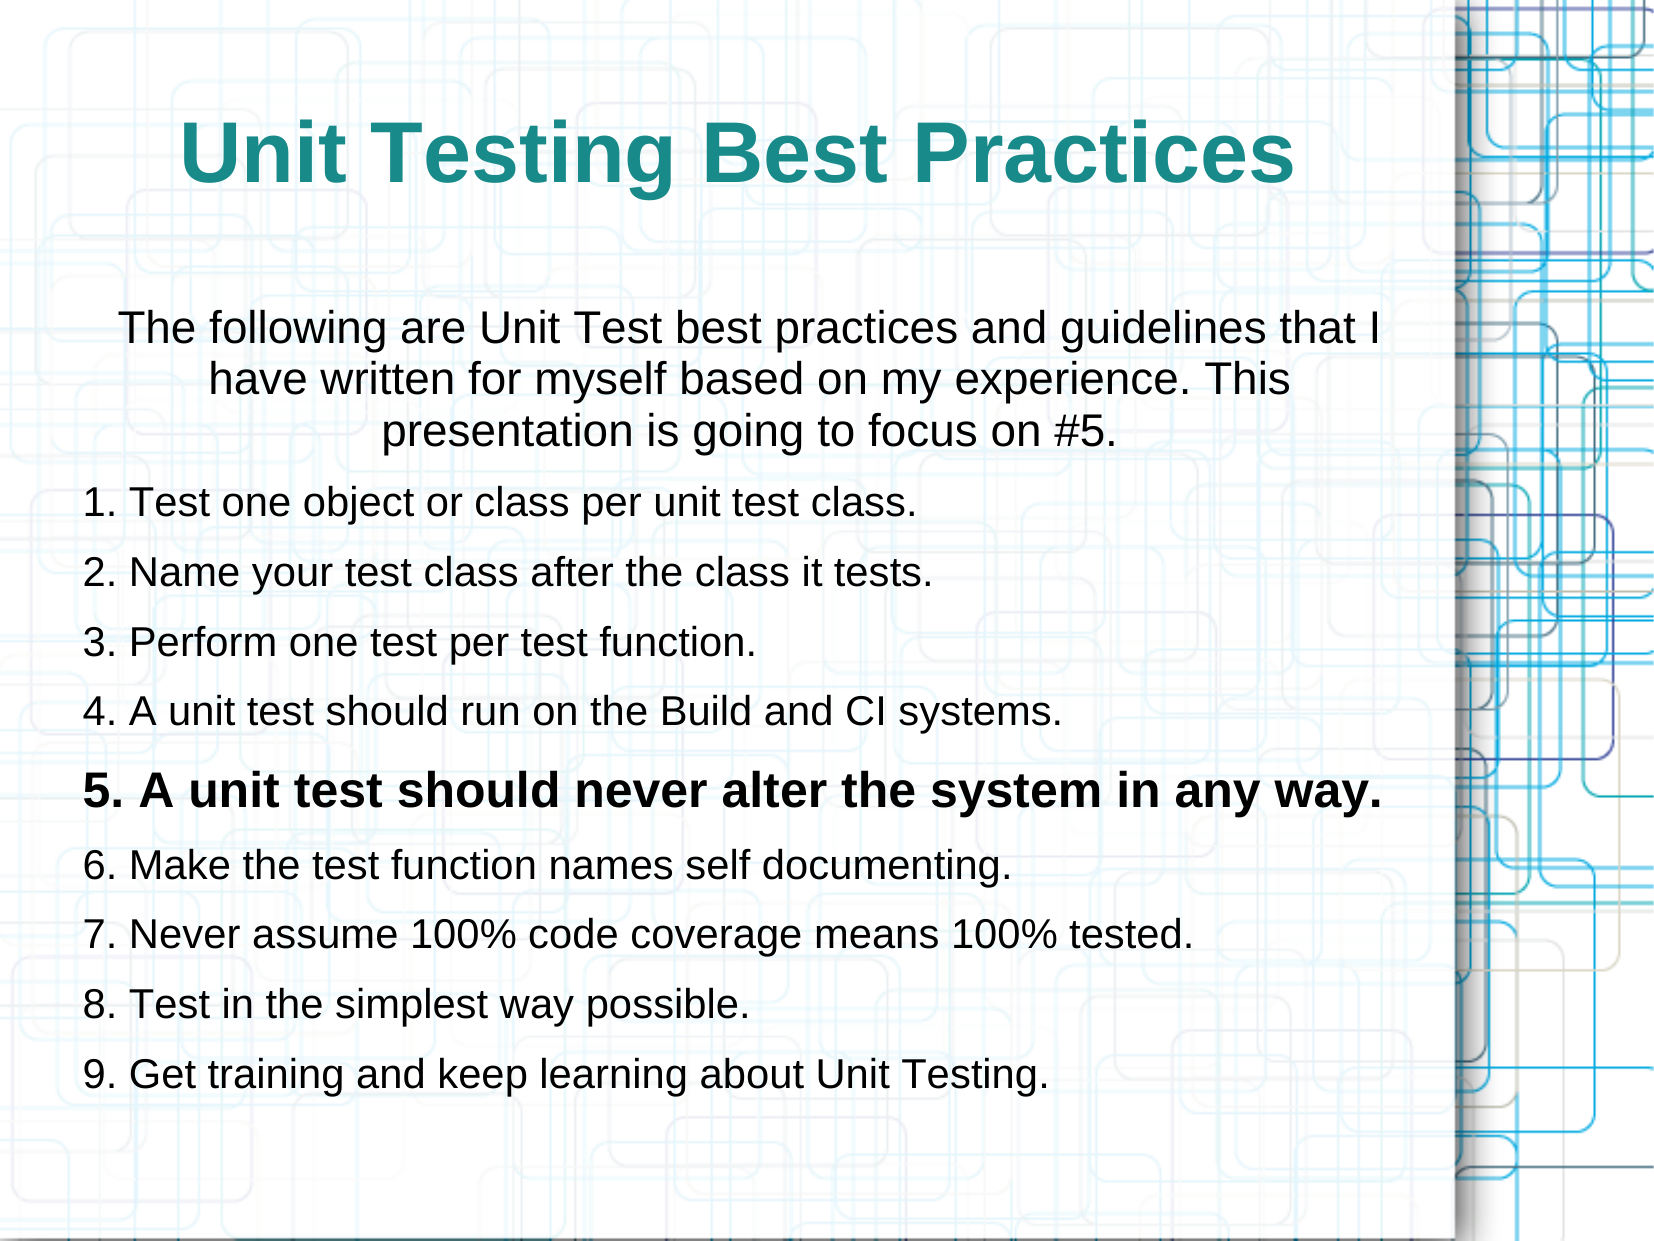

# Unit Testing Best Practices
The following are Unit Test best practices and guidelines that I have written for myself based on my experience. This presentation is going to focus on #5.
 Test one object or class per unit test class.
 Name your test class after the class it tests.
 Perform one test per test function.
 A unit test should run on the Build and CI systems.
 A unit test should never alter the system in any way.
 Make the test function names self documenting.
 Never assume 100% code coverage means 100% tested.
 Test in the simplest way possible.
 Get training and keep learning about Unit Testing.